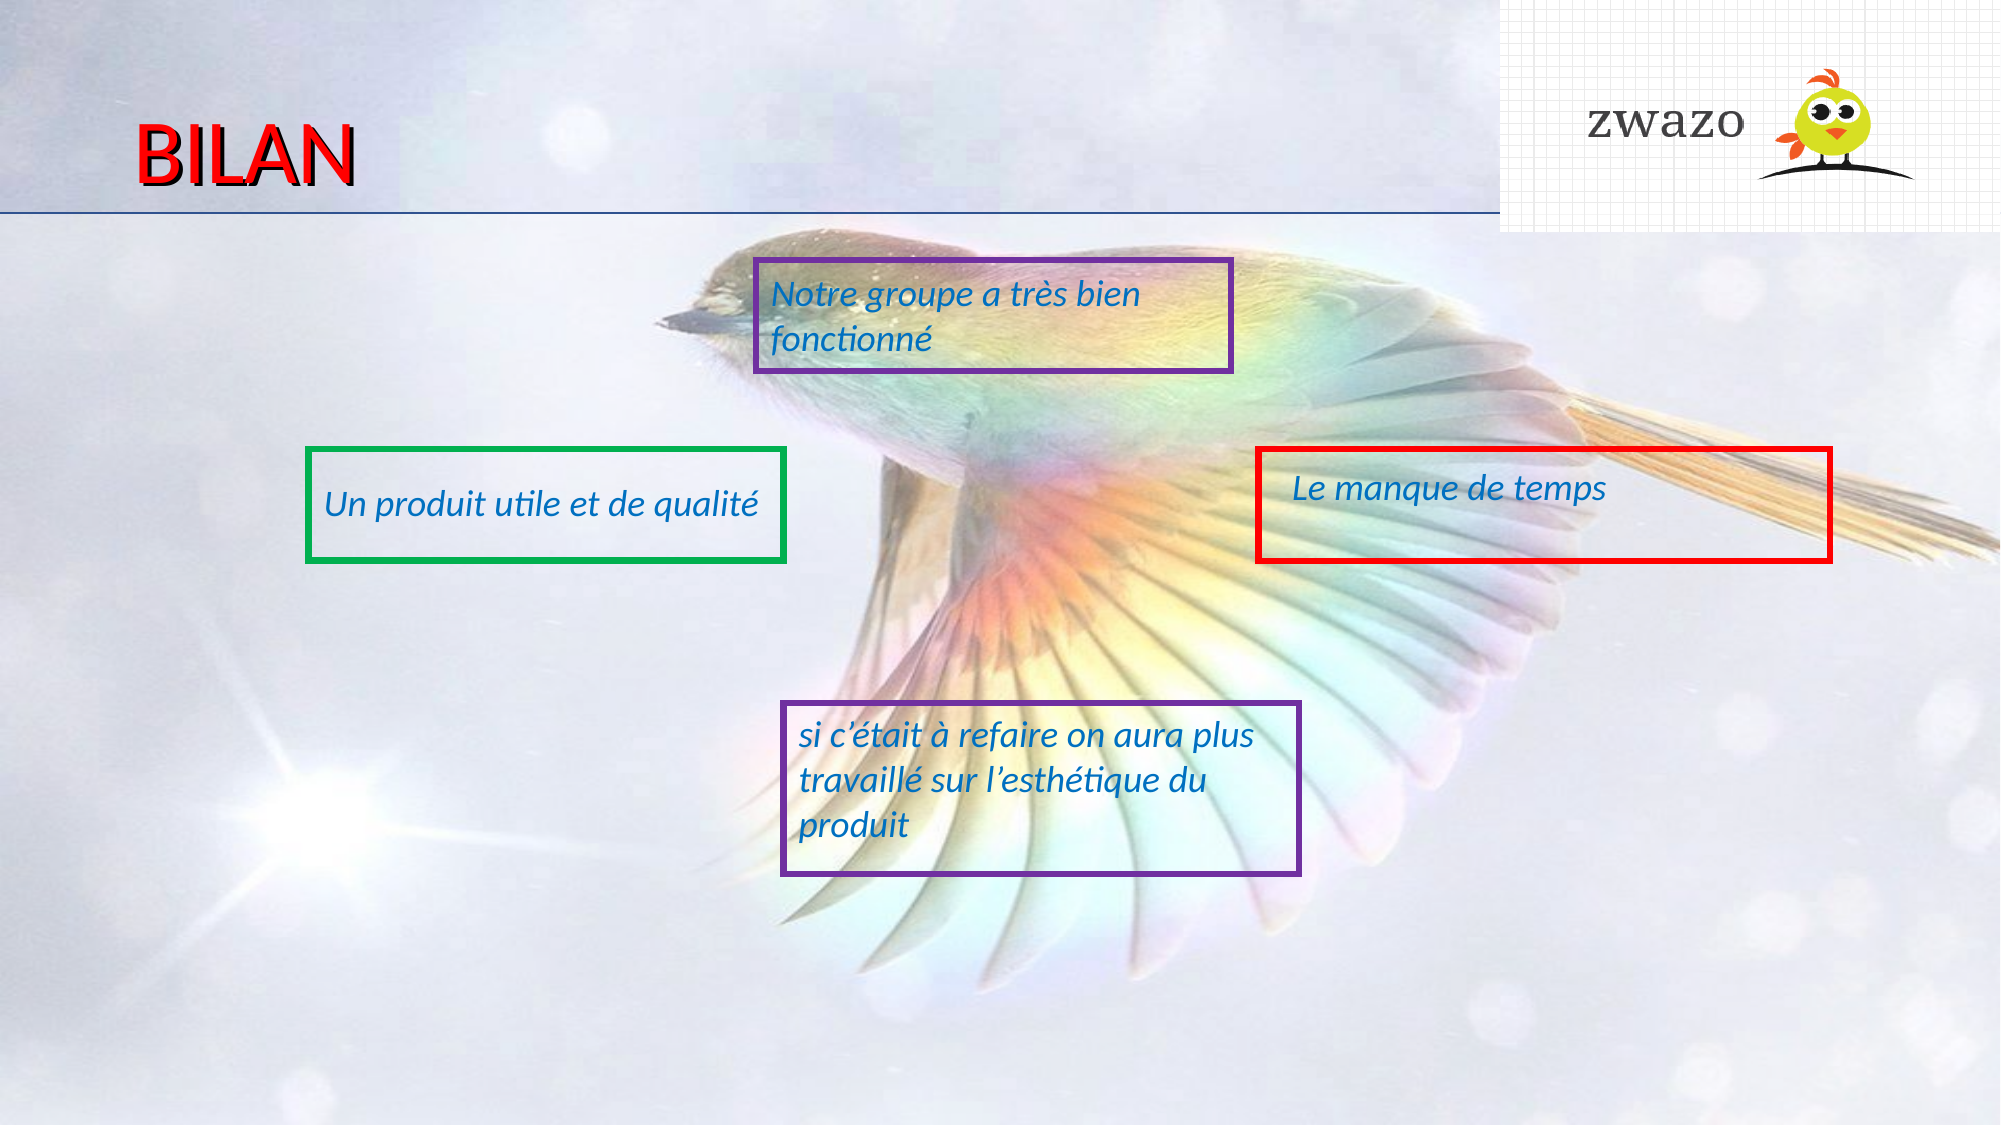

BILAN
Notre groupe a très bien fonctionné
Le manque de temps
Un produit utile et de qualité
si c’était à refaire on aura plus travaillé sur l’esthétique du produit